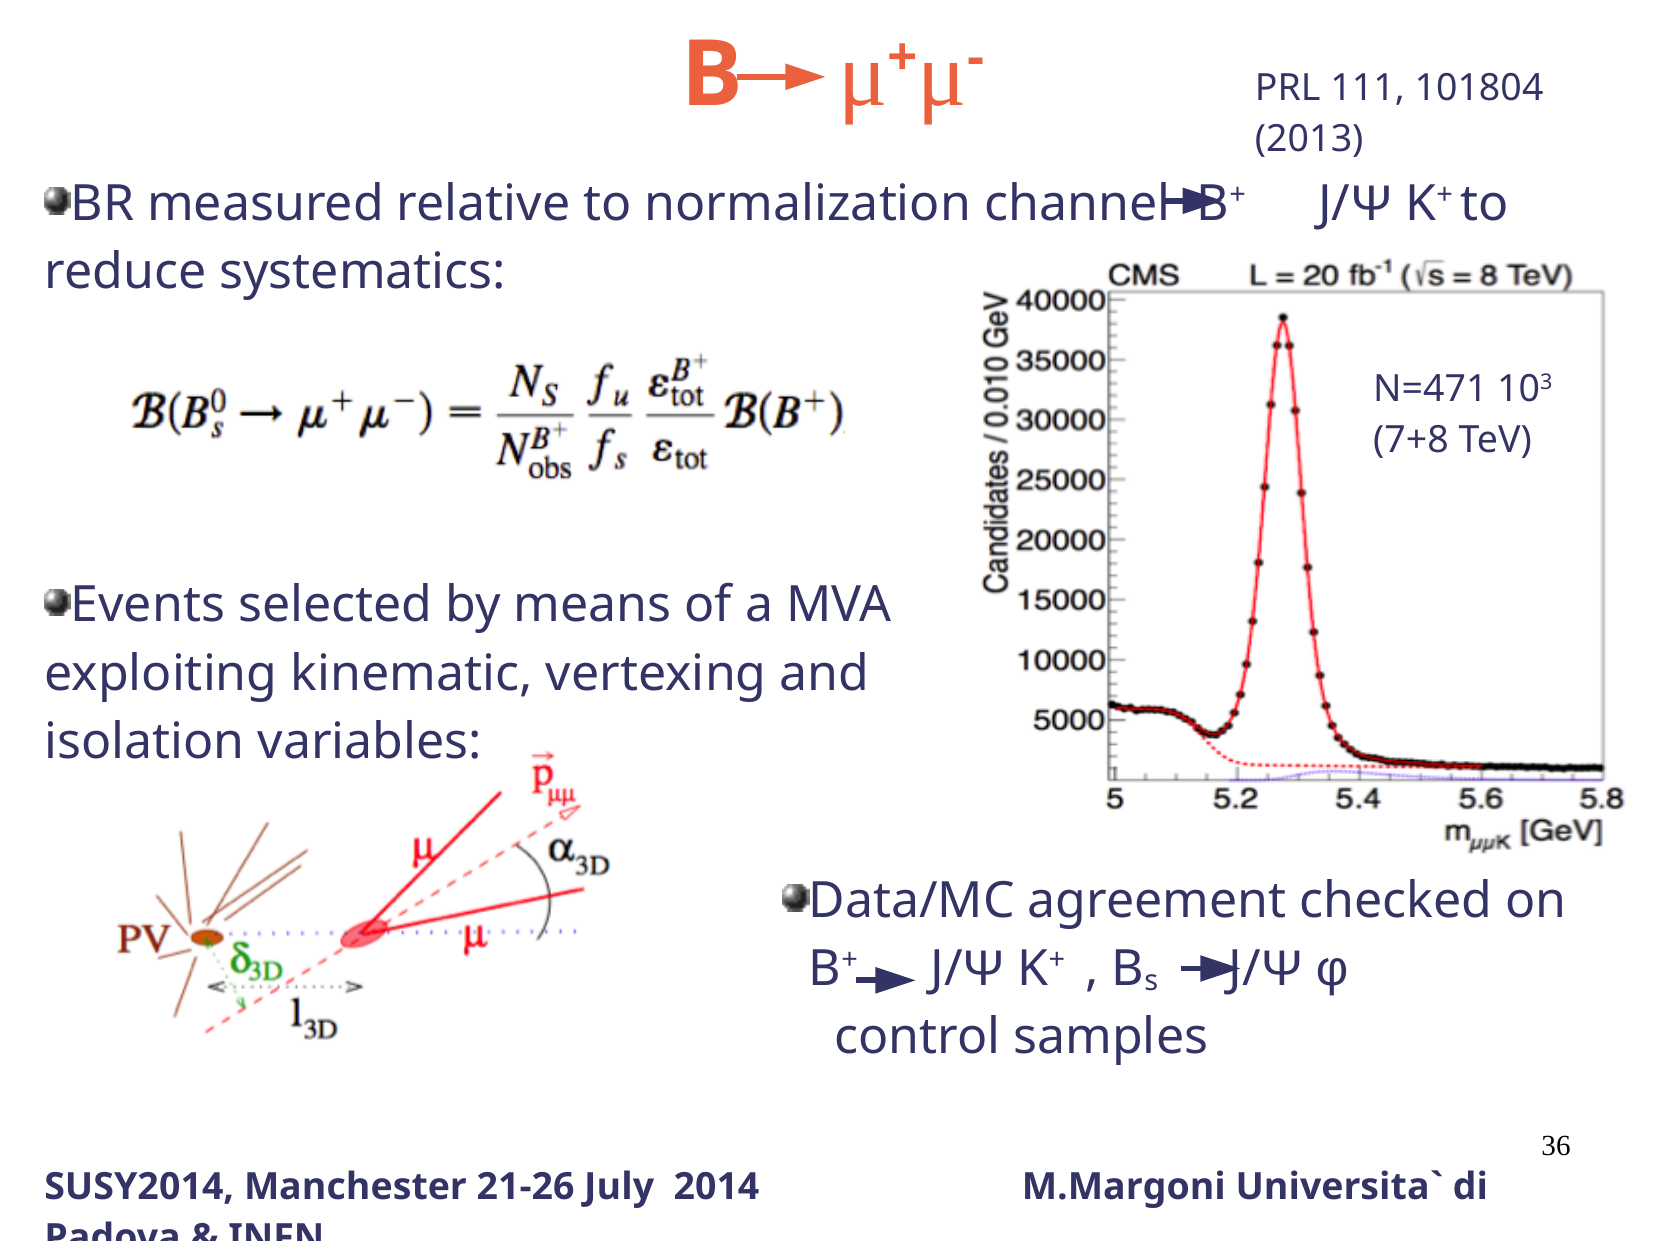

# B μ+μ-
PRL 111, 101804 (2013)
BR measured relative to normalization channel B+ J/Ψ K+ to reduce systematics:
N=471 103
(7+8 TeV)
Events selected by means of a MVA exploiting kinematic, vertexing and isolation variables:
Data/MC agreement checked on
B+ J/Ψ K+ , Bs J/Ψ φ 		 control samples
36
SUSY2014, Manchester 21-26 July 2014 M.Margoni Universita` di Padova & INFN